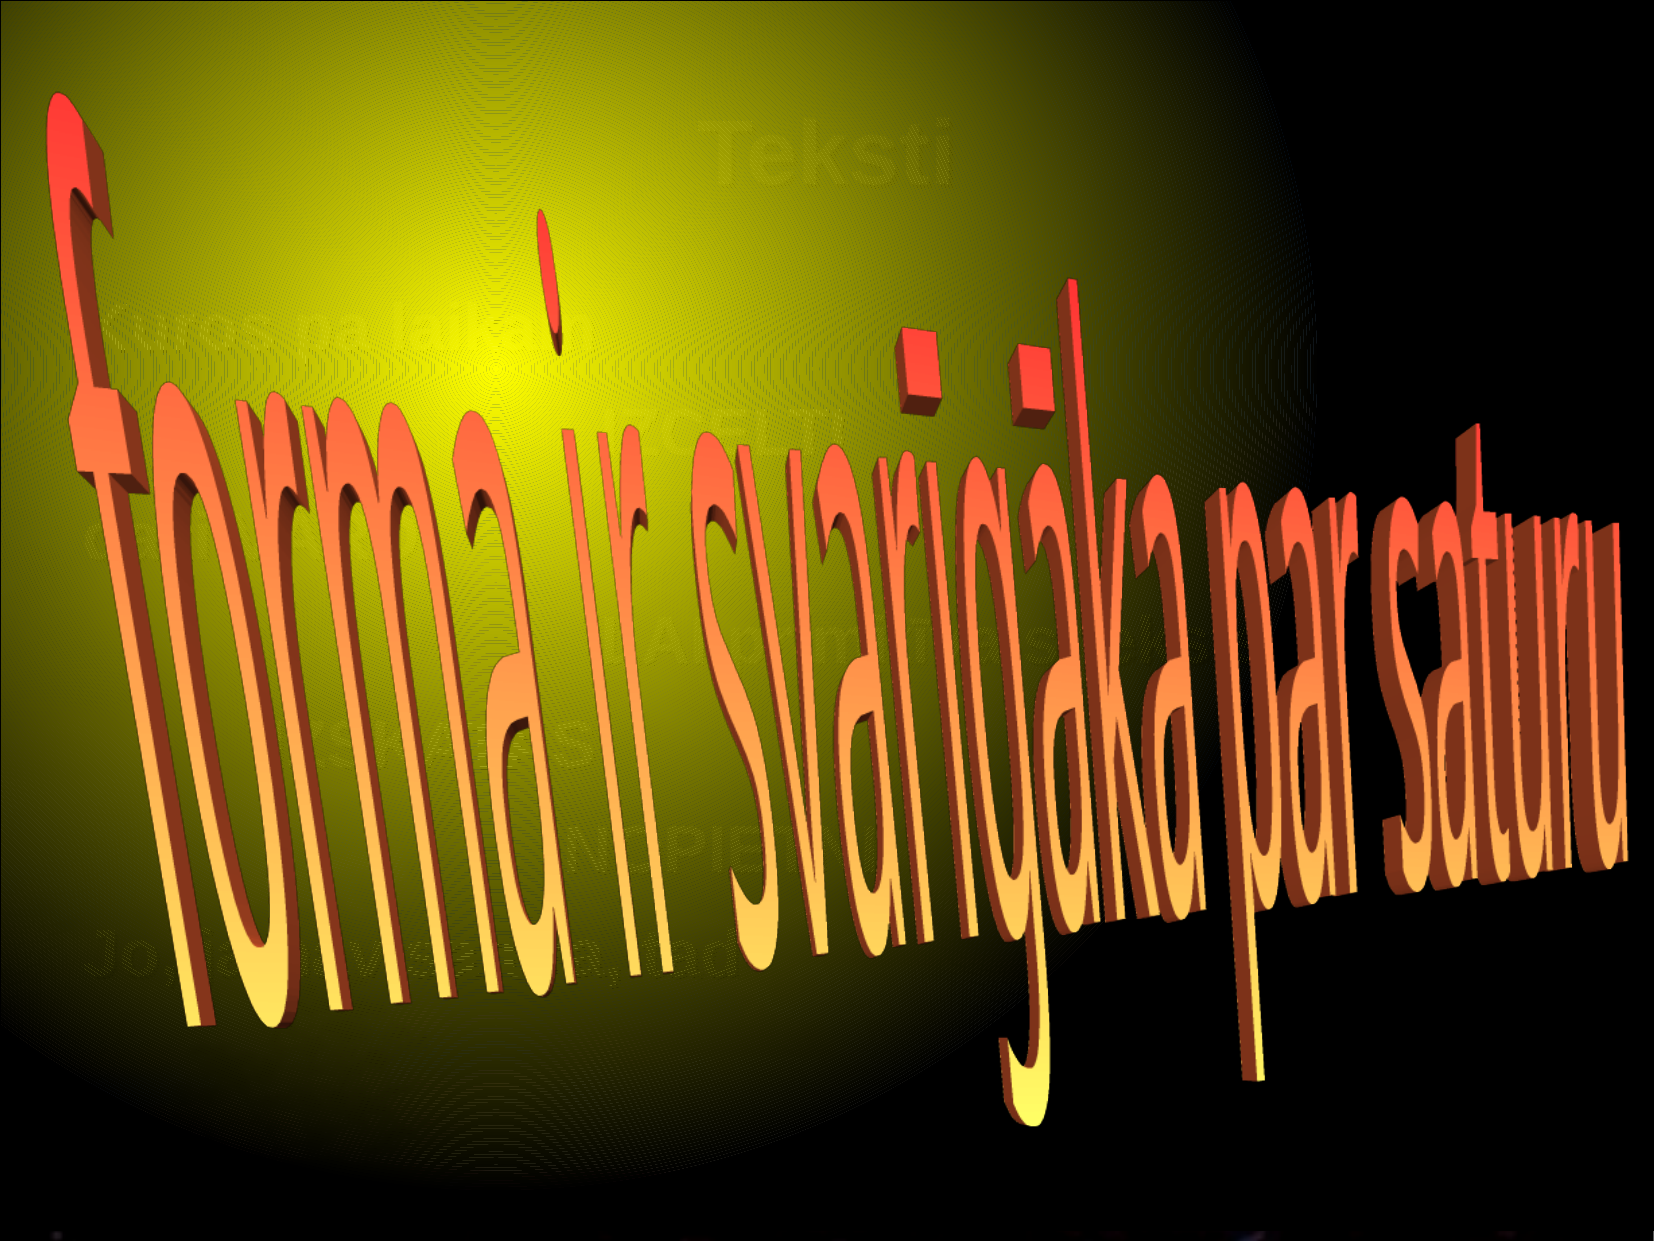

# Teksti
Kuros pa laikam
 IZCELTI
daži VĀRDI
 LAI primitīvais teksts
 IZSKATĀS
 NOPIETNI
Jo, ja nav satura, tad
forma ir svarīgāka par saturu